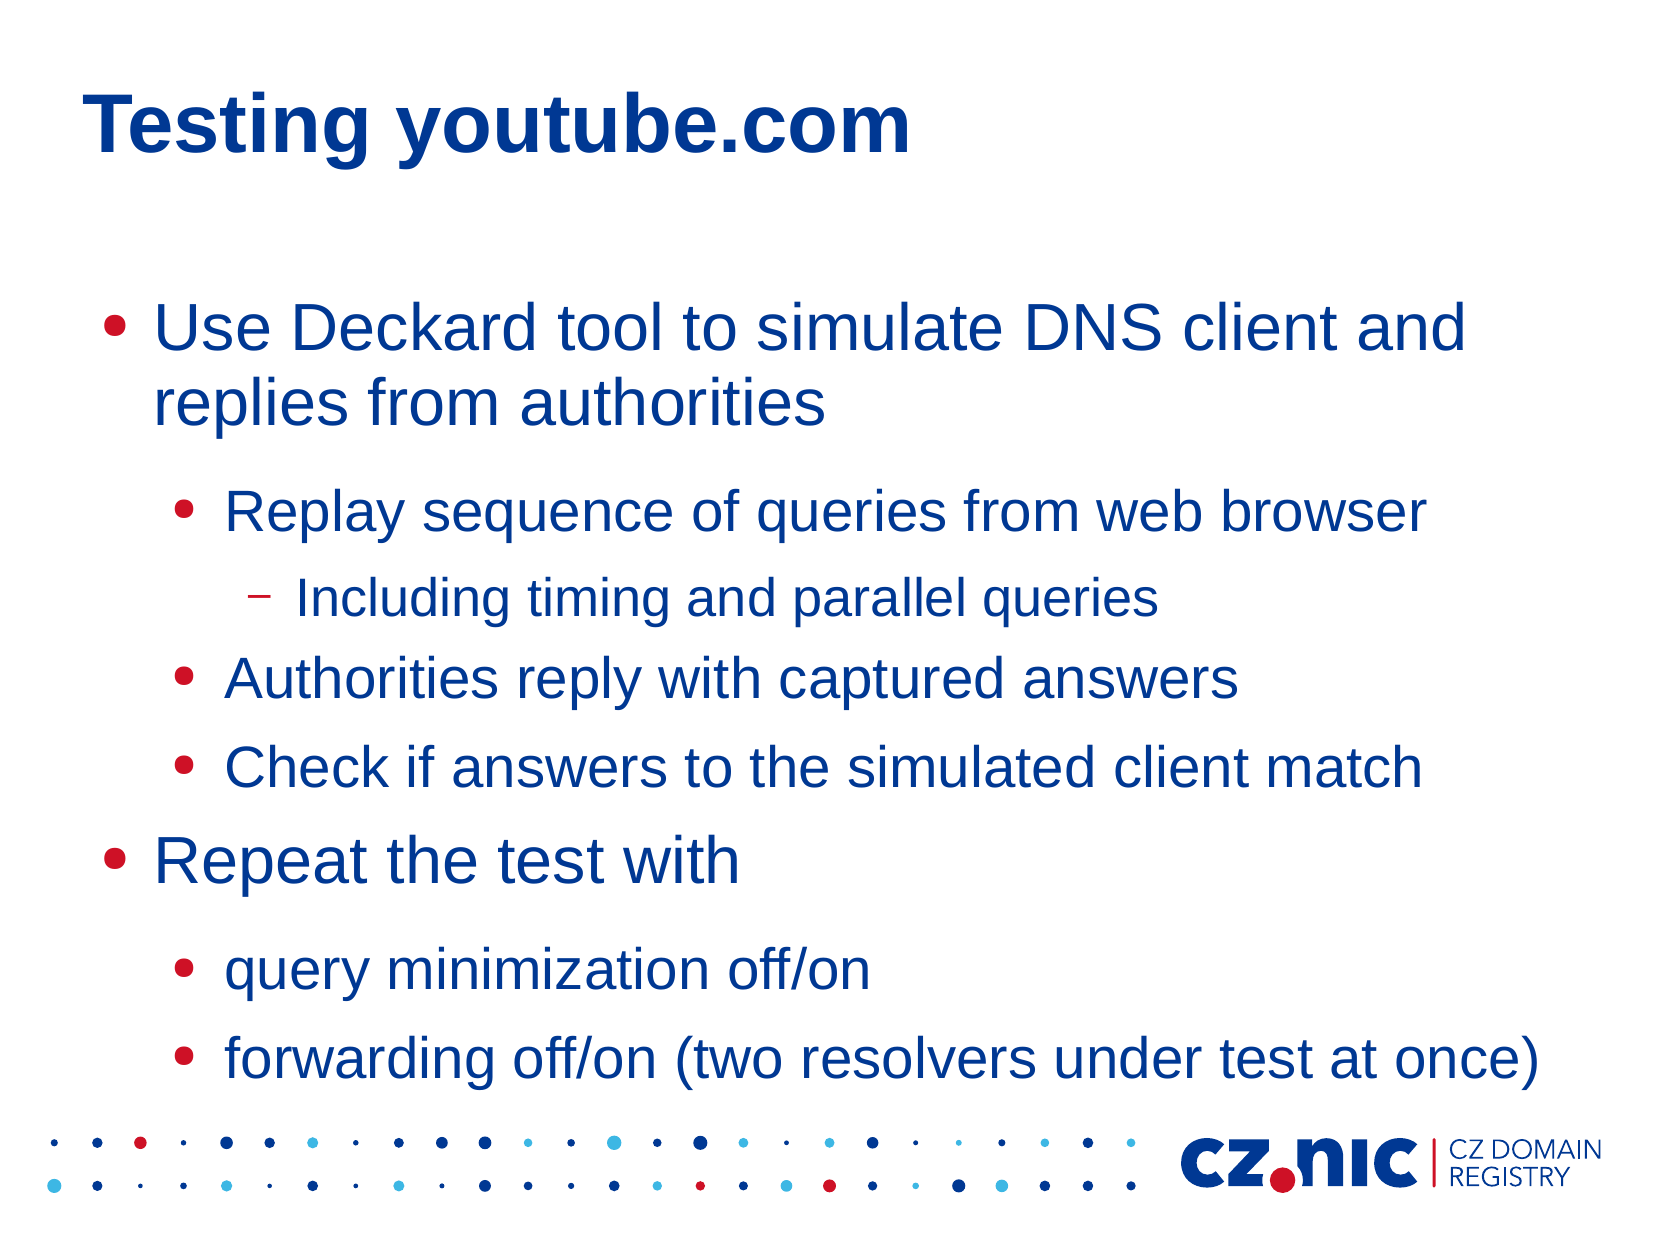

# Testing youtube.com
Use Deckard tool to simulate DNS client and replies from authorities
Replay sequence of queries from web browser
Including timing and parallel queries
Authorities reply with captured answers
Check if answers to the simulated client match
Repeat the test with
query minimization off/on
forwarding off/on (two resolvers under test at once)